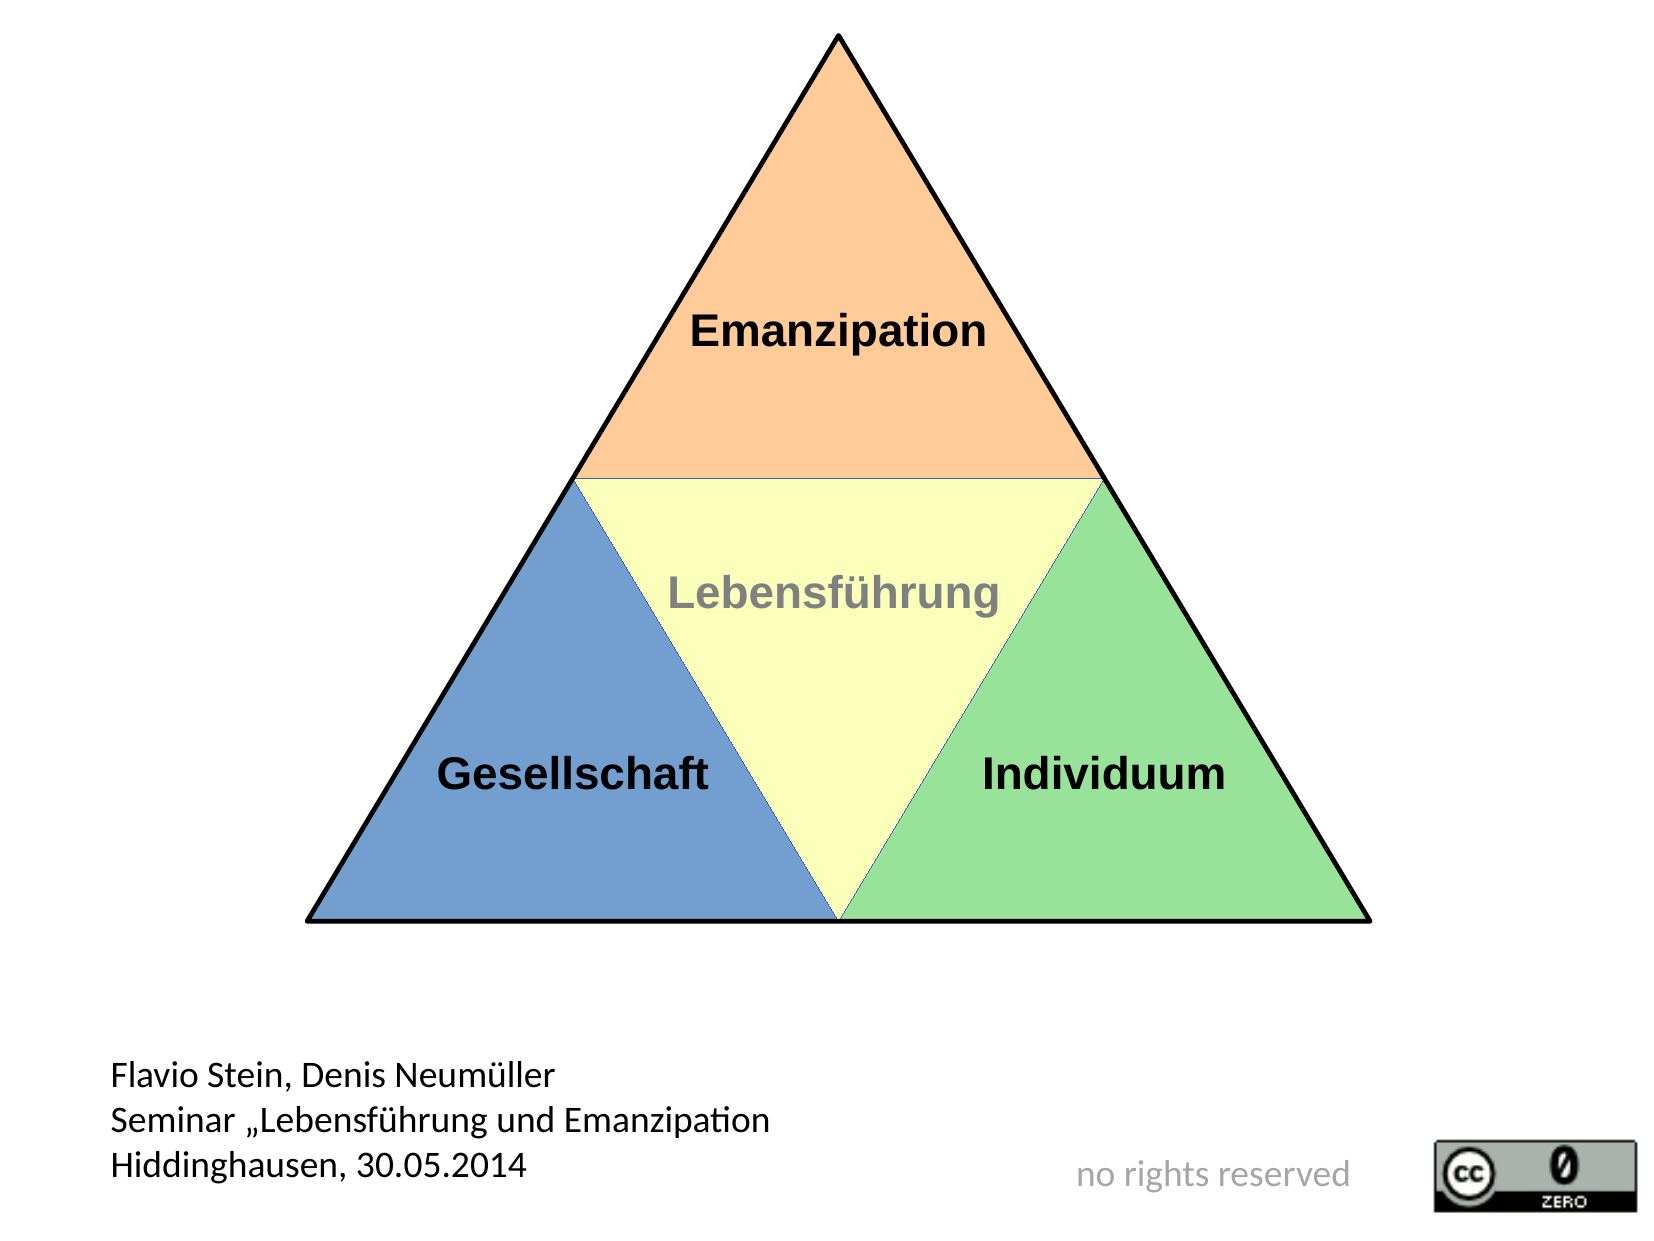

Emanzipation
Gesellschaft
Individuum
Lebensführung
Flavio Stein, Denis Neumüller
Seminar „Lebensführung und Emanzipation
Hiddinghausen, 30.05.2014
no rights reserved